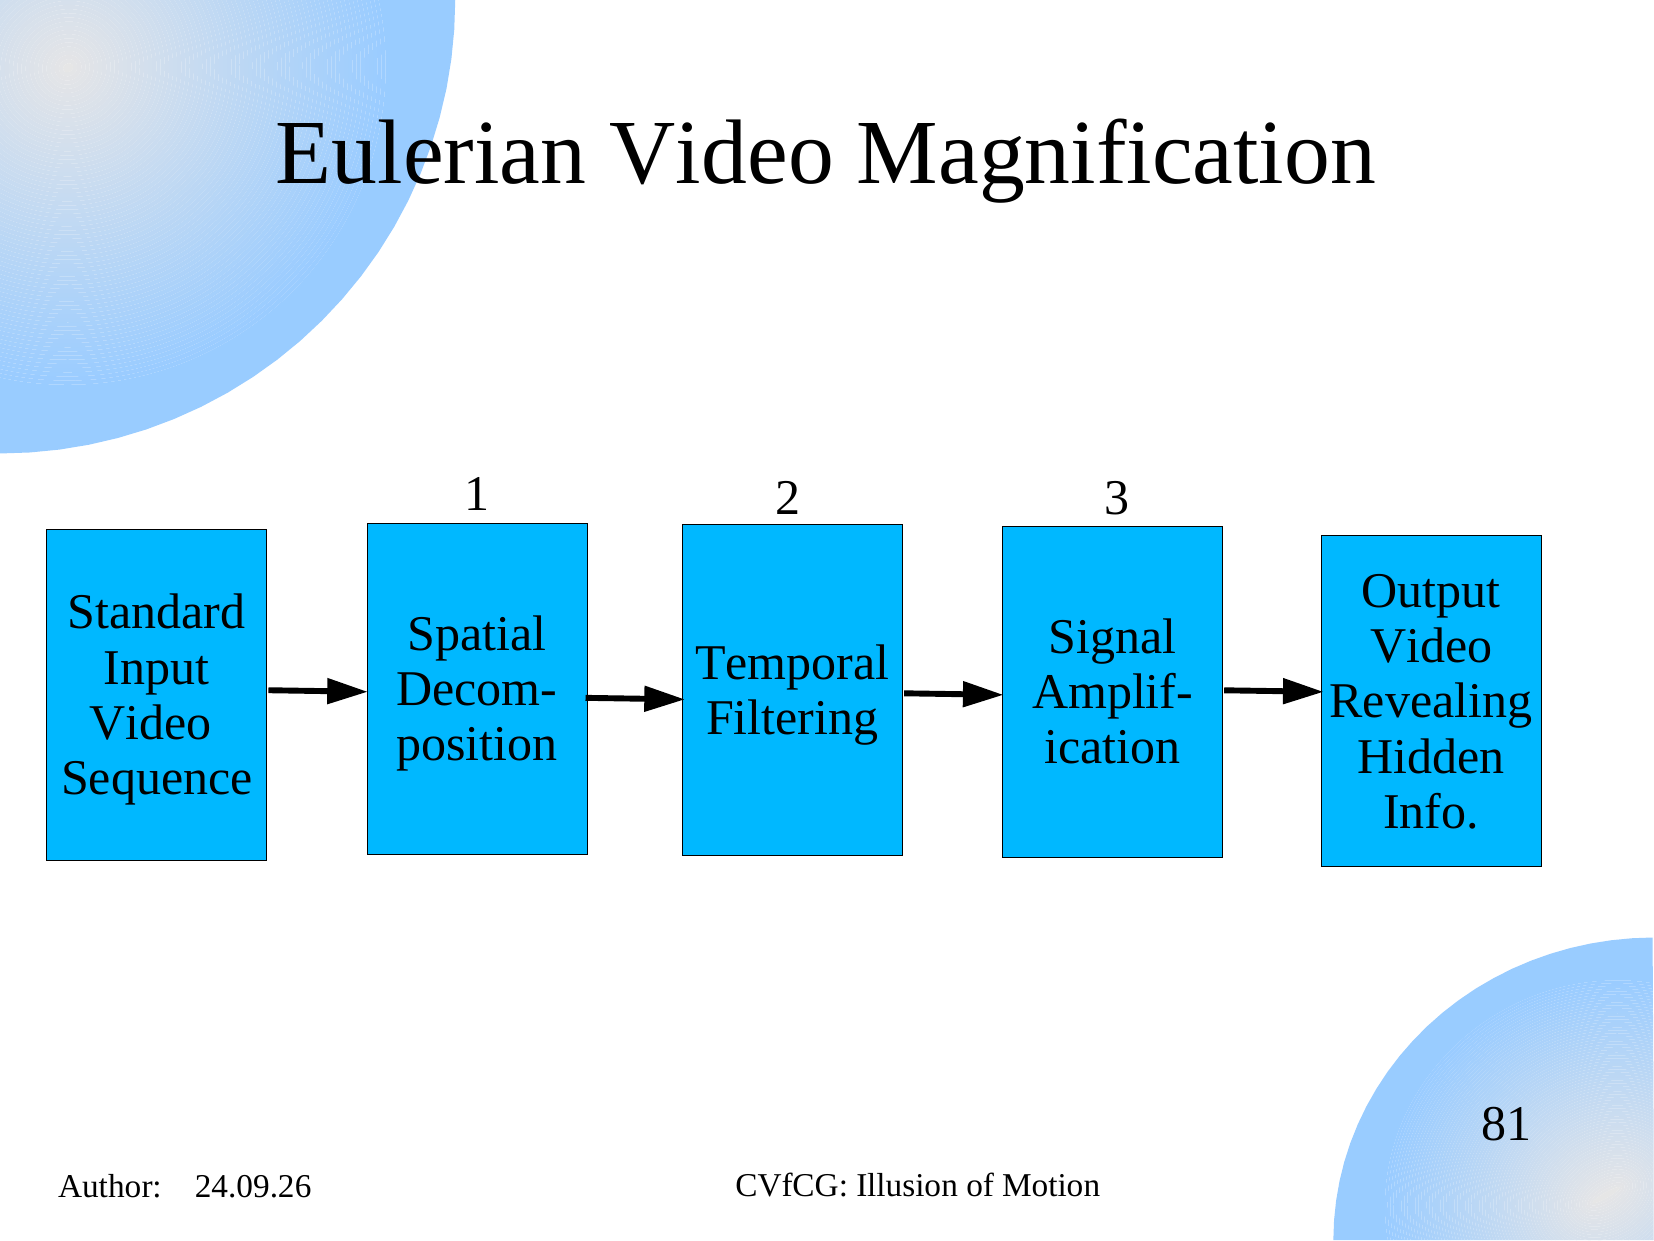

# Eulerian Video Magnification
1
3
2
Spatial
Decom-
position
Temporal
Filtering
Signal
Amplif-
ication
Standard
Input
Video
Sequence
Output
Video
Revealing
Hidden
Info.
CVfCG: Illusion of Motion